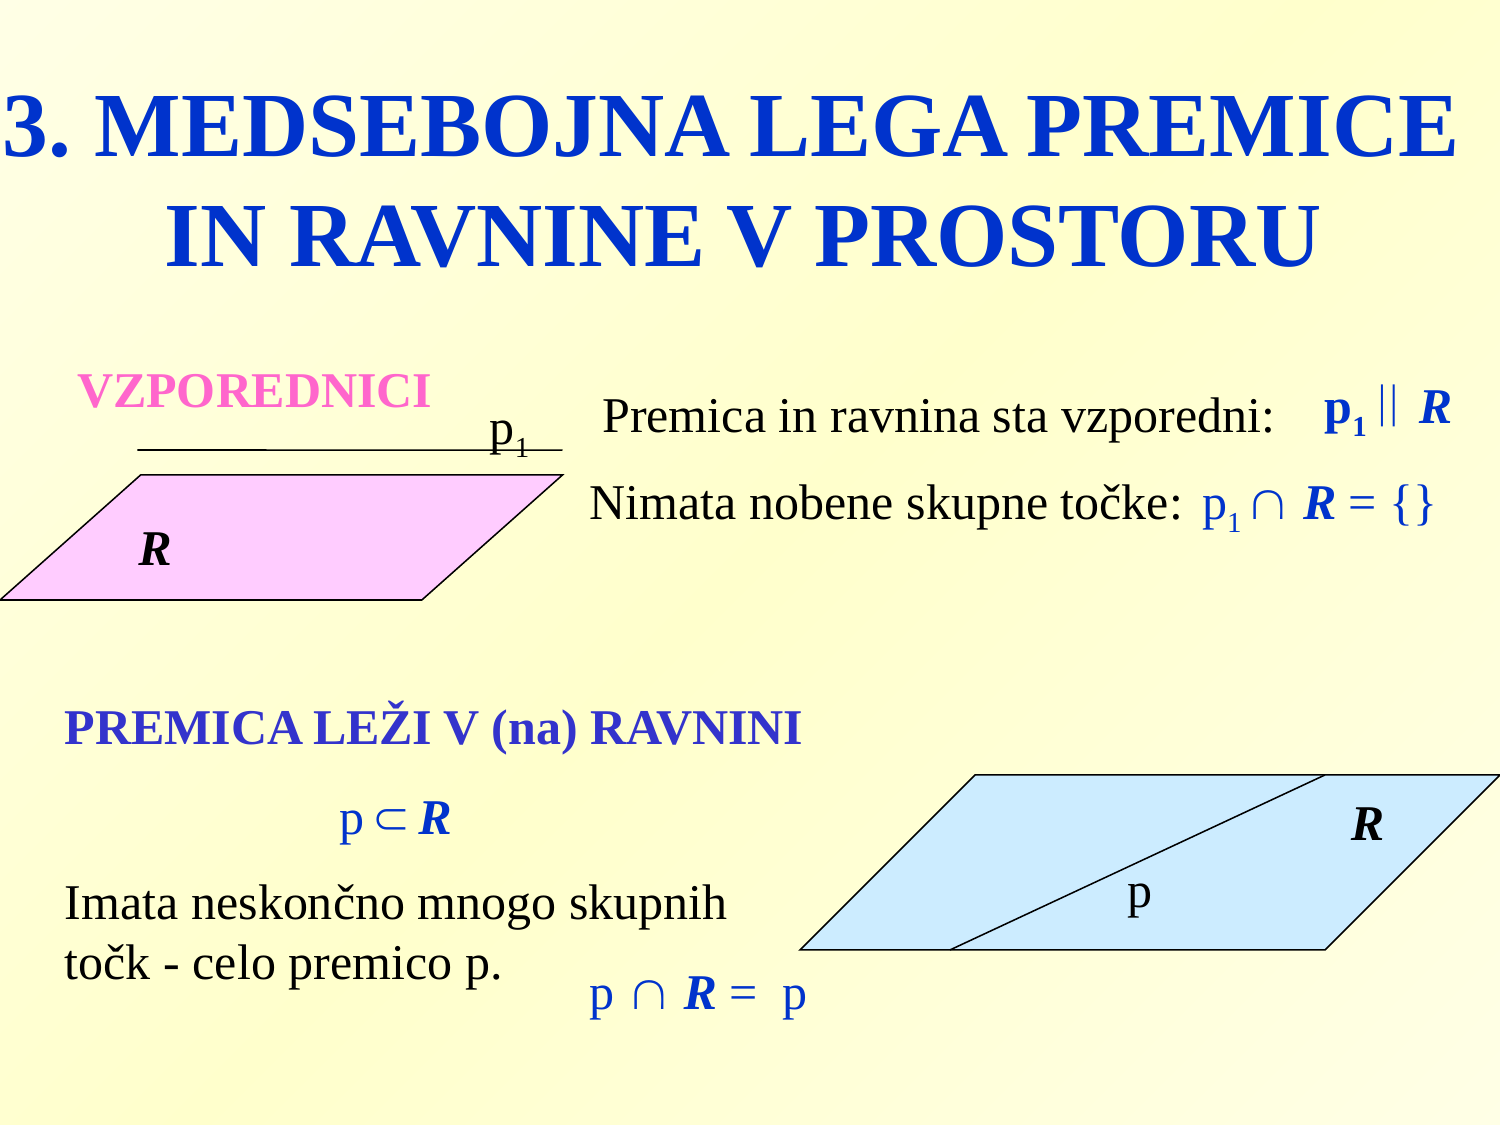

3. MEDSEBOJNA LEGA PREMICE
IN RAVNINE V PROSTORU
VZPOREDNICI
p1  R
Premica in ravnina sta vzporedni:
p1
Nimata nobene skupne točke:
p1  R = {}
R
PREMICA LEŽI V (na) RAVNINI
R
p  R
p
Imata neskončno mnogo skupnih točk - celo premico p.
p  R = p